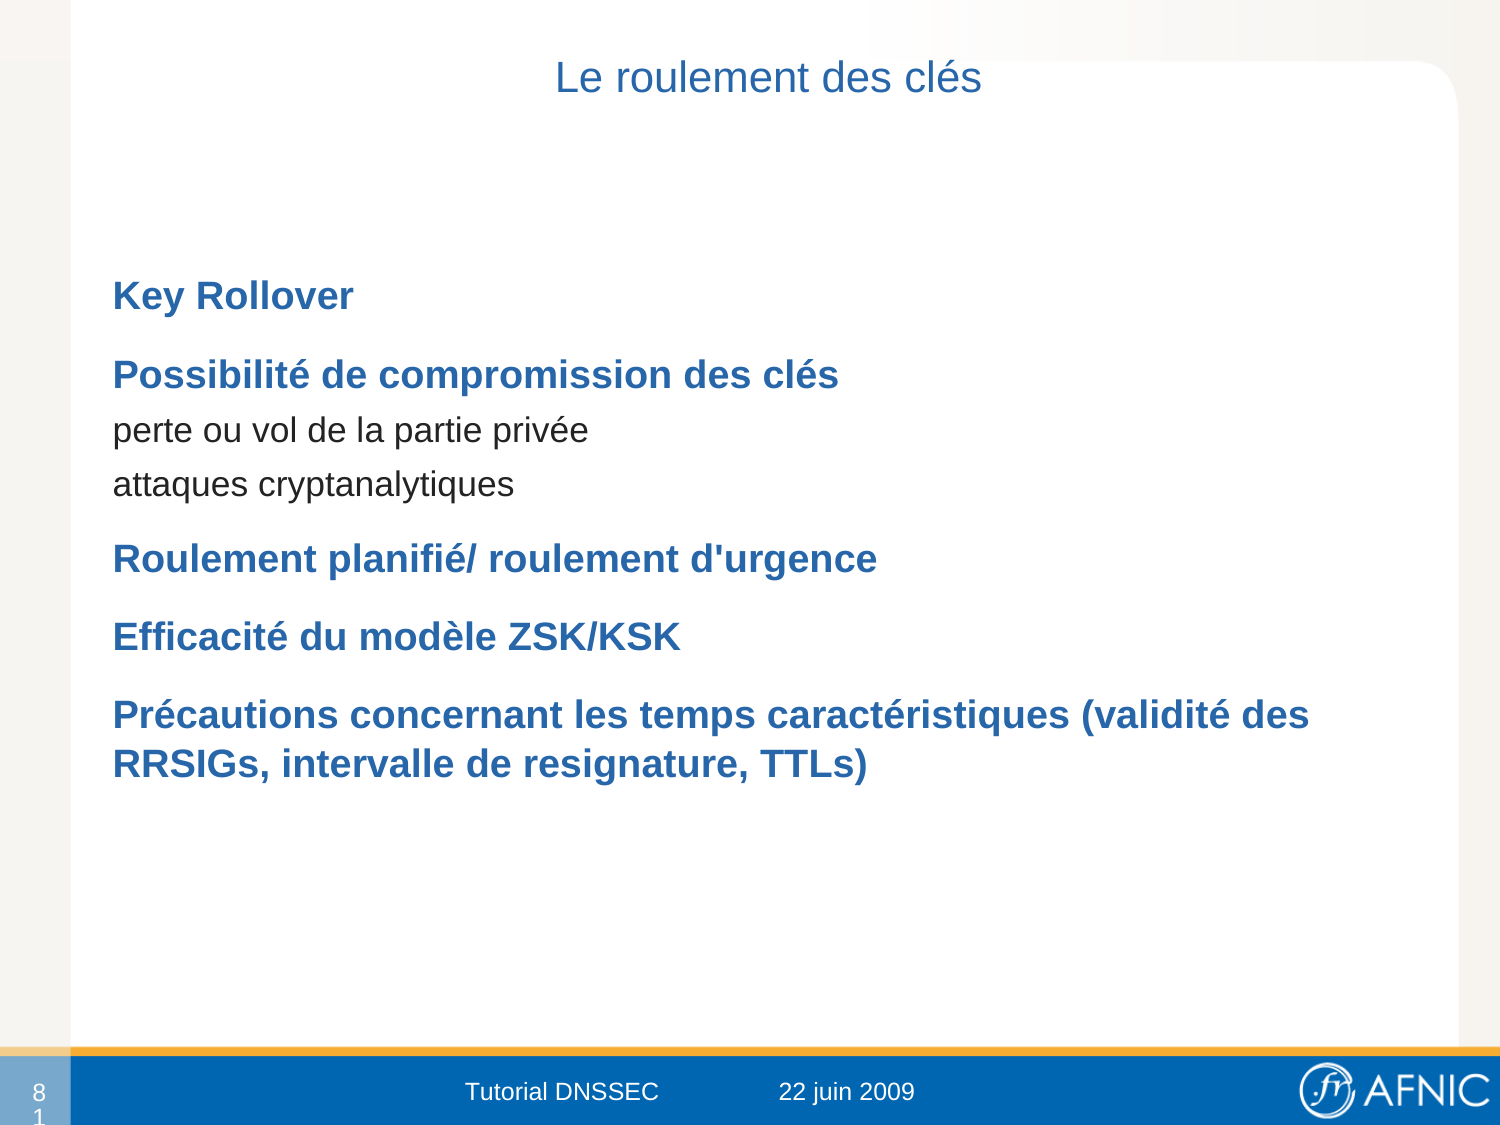

# Le roulement des clés
Key Rollover
Possibilité de compromission des clés
perte ou vol de la partie privée
attaques cryptanalytiques
Roulement planifié/ roulement d'urgence
Efficacité du modèle ZSK/KSK
Précautions concernant les temps caractéristiques (validité des RRSIGs, intervalle de resignature, TTLs)